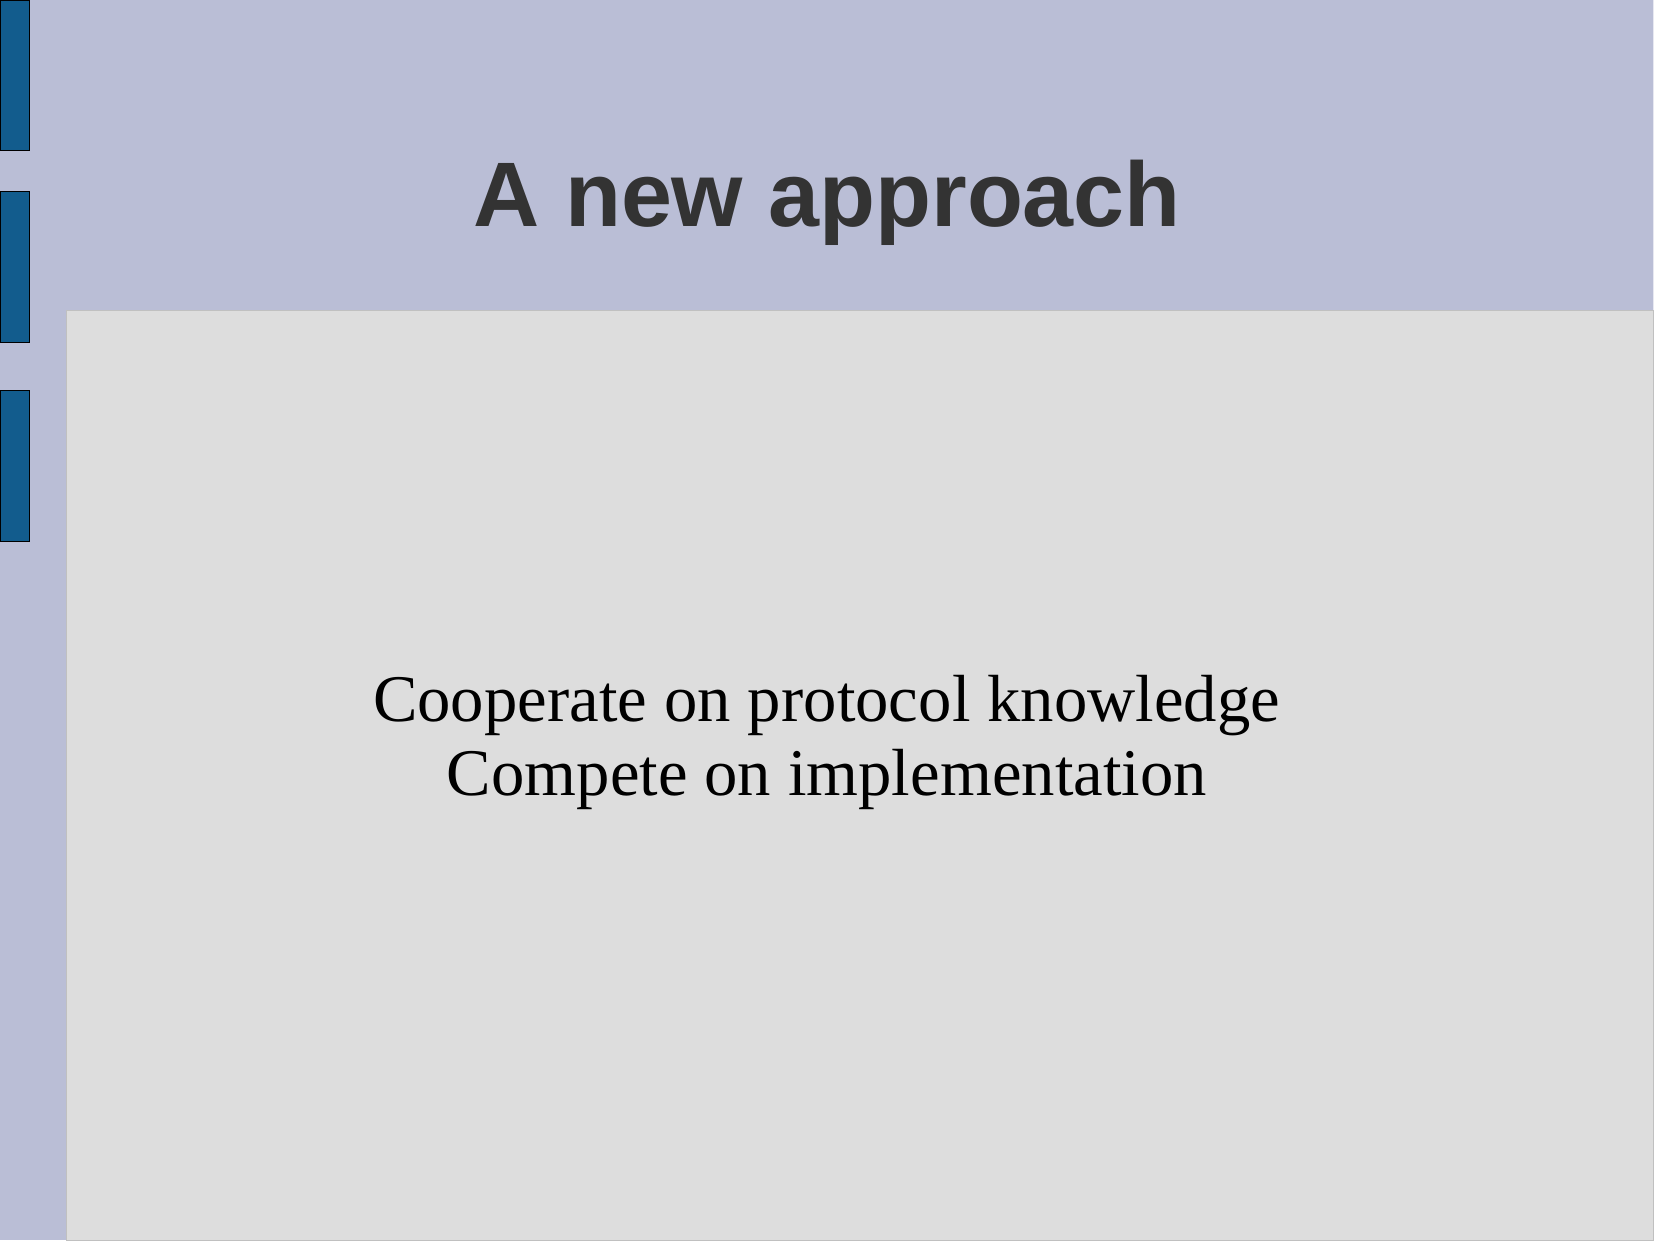

# A new approach
Cooperate on protocol knowledge
Compete on implementation